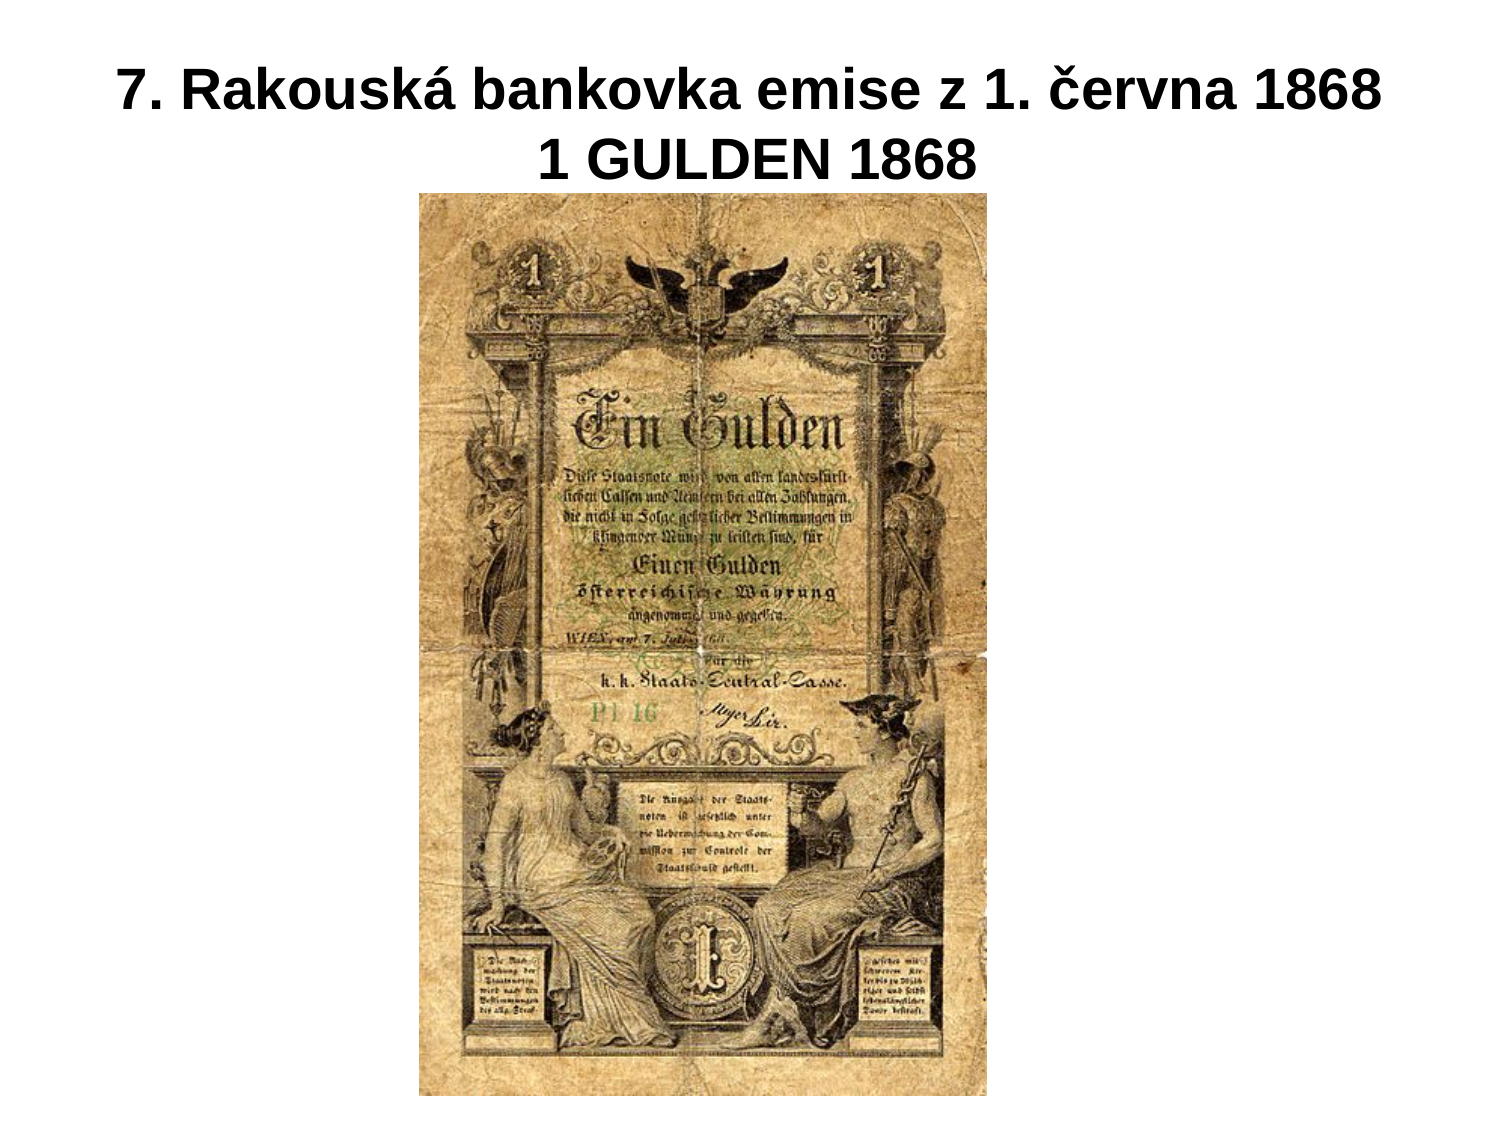

# 7. Rakouská bankovka emise z 1. června 1868 1 GULDEN 1868